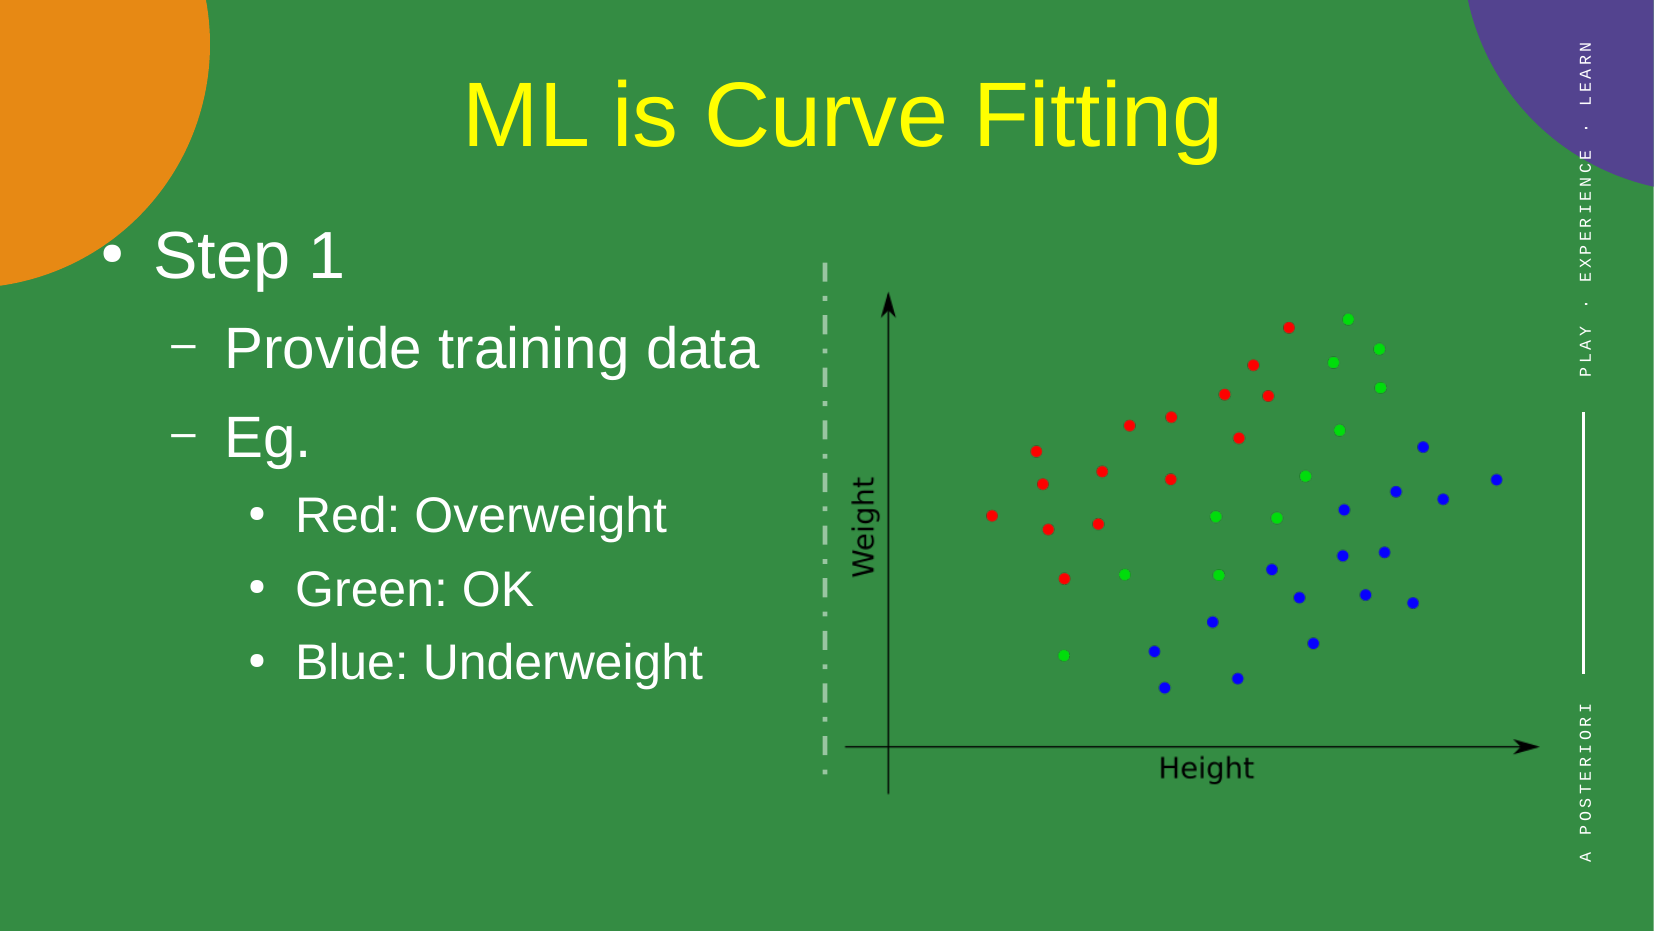

# ML is Curve Fitting
Step 1
Provide training data
Eg.
Red: Overweight
Green: OK
Blue: Underweight